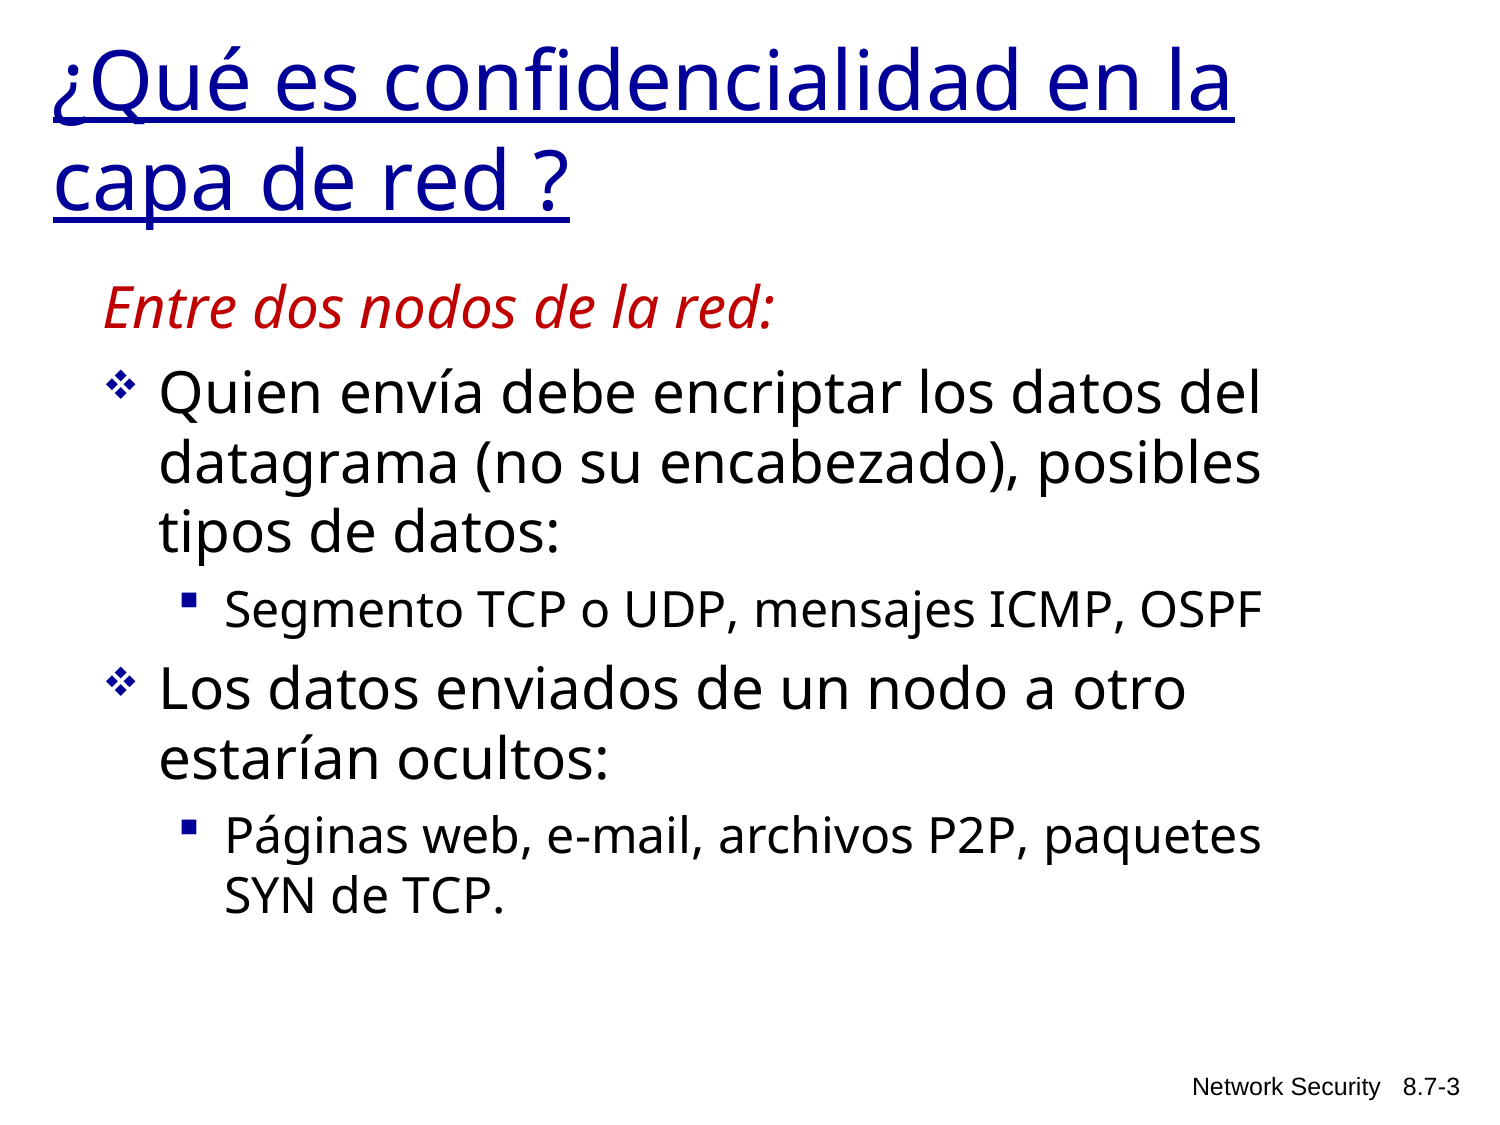

# ¿Qué es confidencialidad en la capa de red ?
Entre dos nodos de la red:
Quien envía debe encriptar los datos del datagrama (no su encabezado), posibles tipos de datos:
Segmento TCP o UDP, mensajes ICMP, OSPF
Los datos enviados de un nodo a otro estarían ocultos:
Páginas web, e-mail, archivos P2P, paquetes SYN de TCP.
Network Security